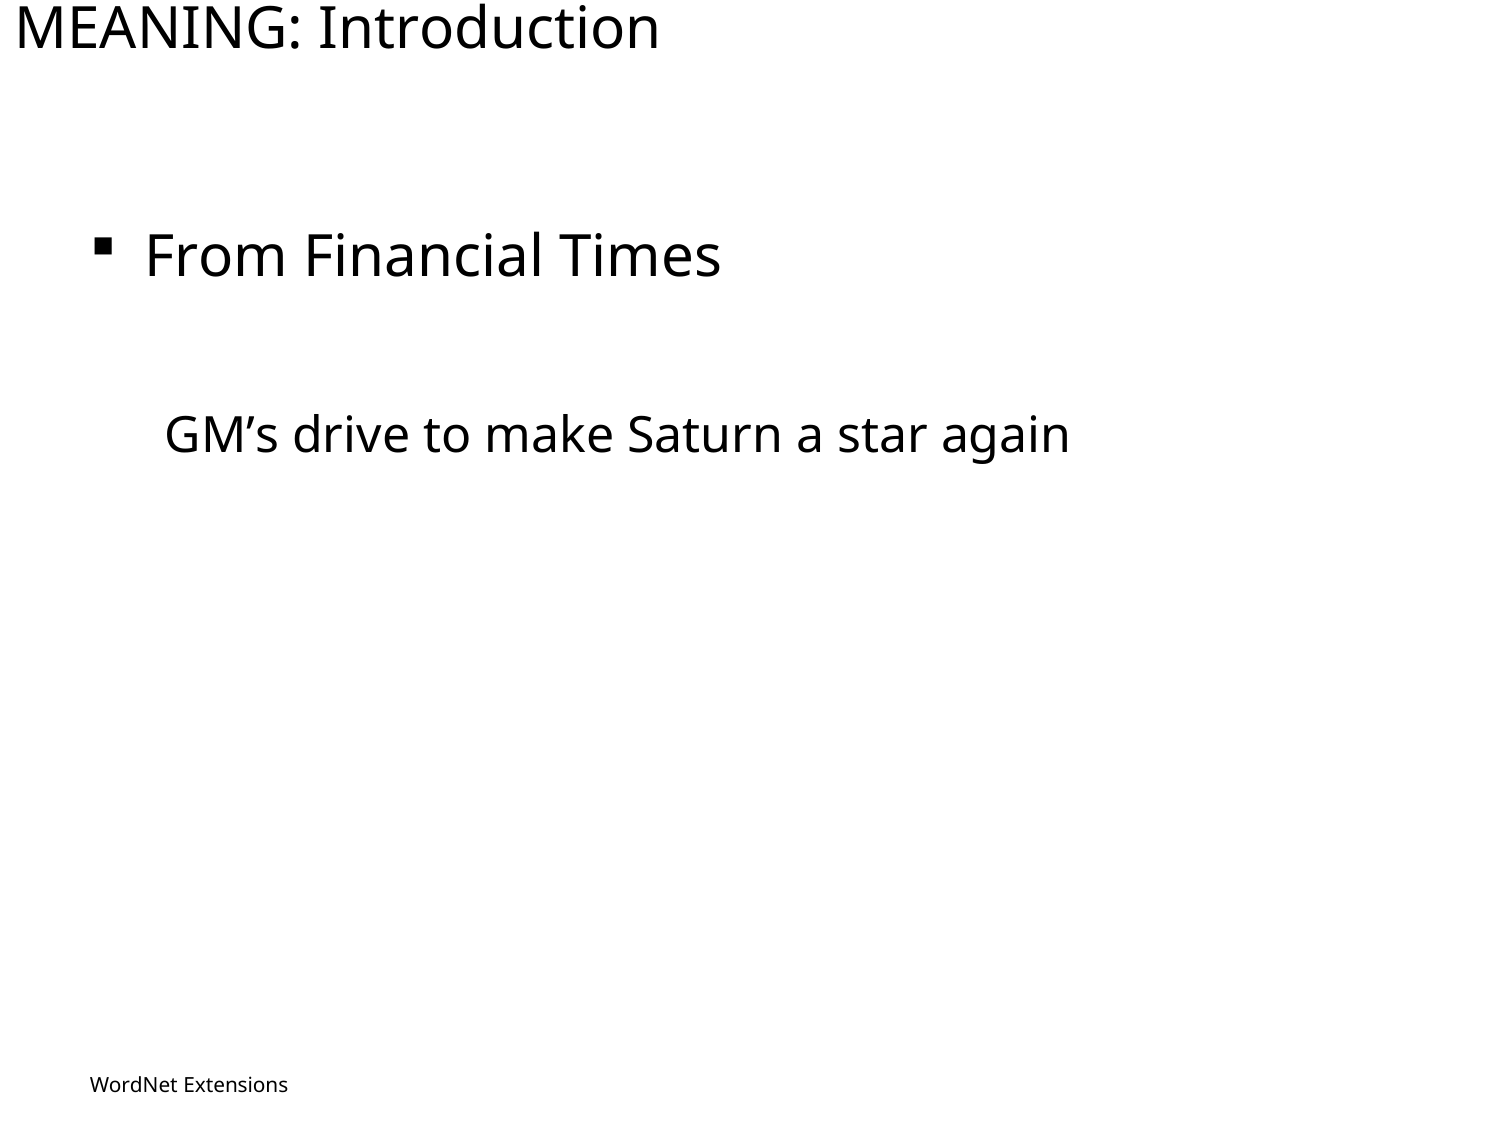

# MEANING: Introduction
From Financial Times
GM’s drive to make Saturn a star again